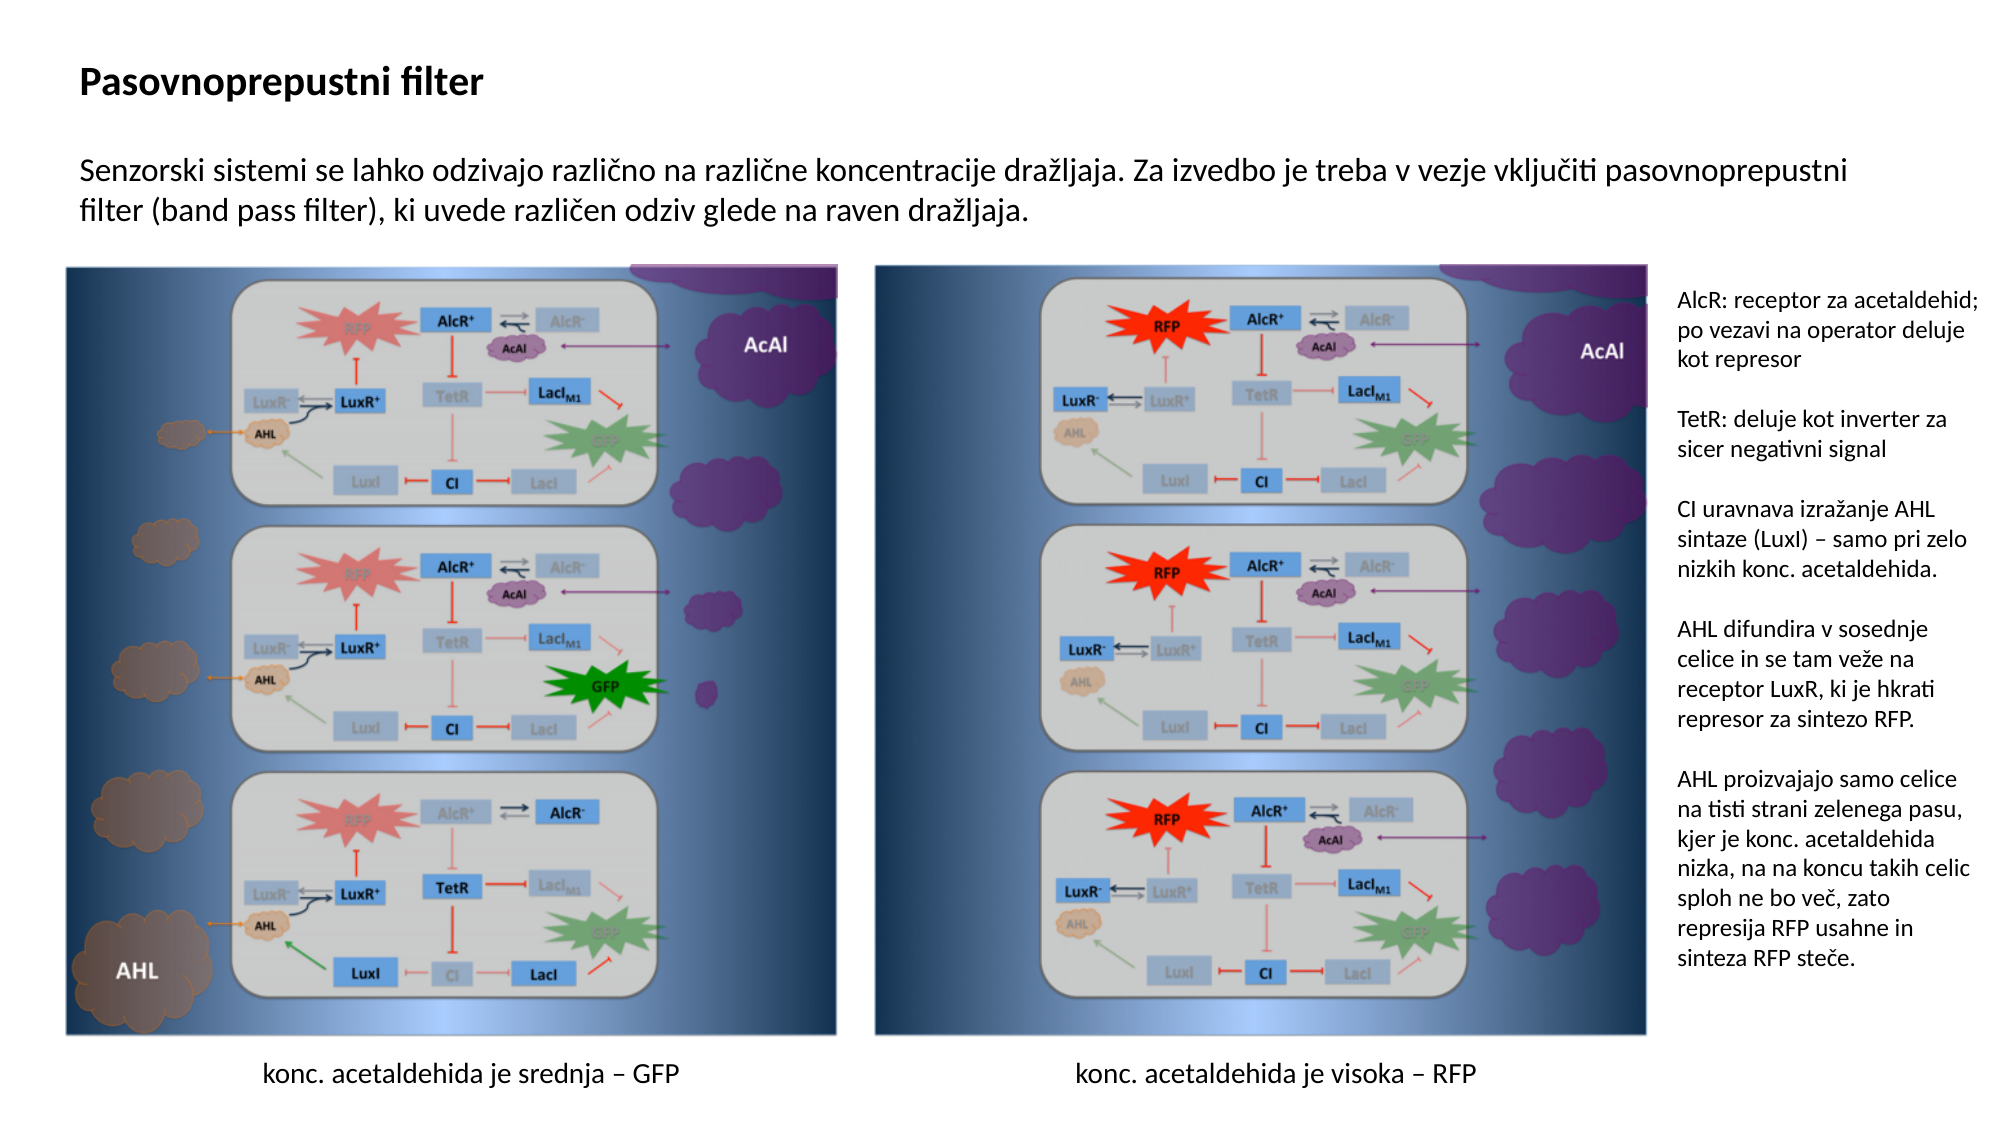

Pasovnoprepustni filter
Senzorski sistemi se lahko odzivajo različno na različne koncentracije dražljaja. Za izvedbo je treba v vezje vključiti pasovnoprepustni filter (band pass filter), ki uvede različen odziv glede na raven dražljaja.
AlcR: receptor za acetaldehid;
po vezavi na operator deluje kot represor
TetR: deluje kot inverter za sicer negativni signal
CI uravnava izražanje AHL sintaze (LuxI) – samo pri zelo nizkih konc. acetaldehida.
AHL difundira v sosednje celice in se tam veže na receptor LuxR, ki je hkrati represor za sintezo RFP.
AHL proizvajajo samo celice na tisti strani zelenega pasu, kjer je konc. acetaldehida nizka, na na koncu takih celic sploh ne bo več, zato represija RFP usahne in sinteza RFP steče.
konc. acetaldehida je srednja – GFP konc. acetaldehida je visoka – RFP